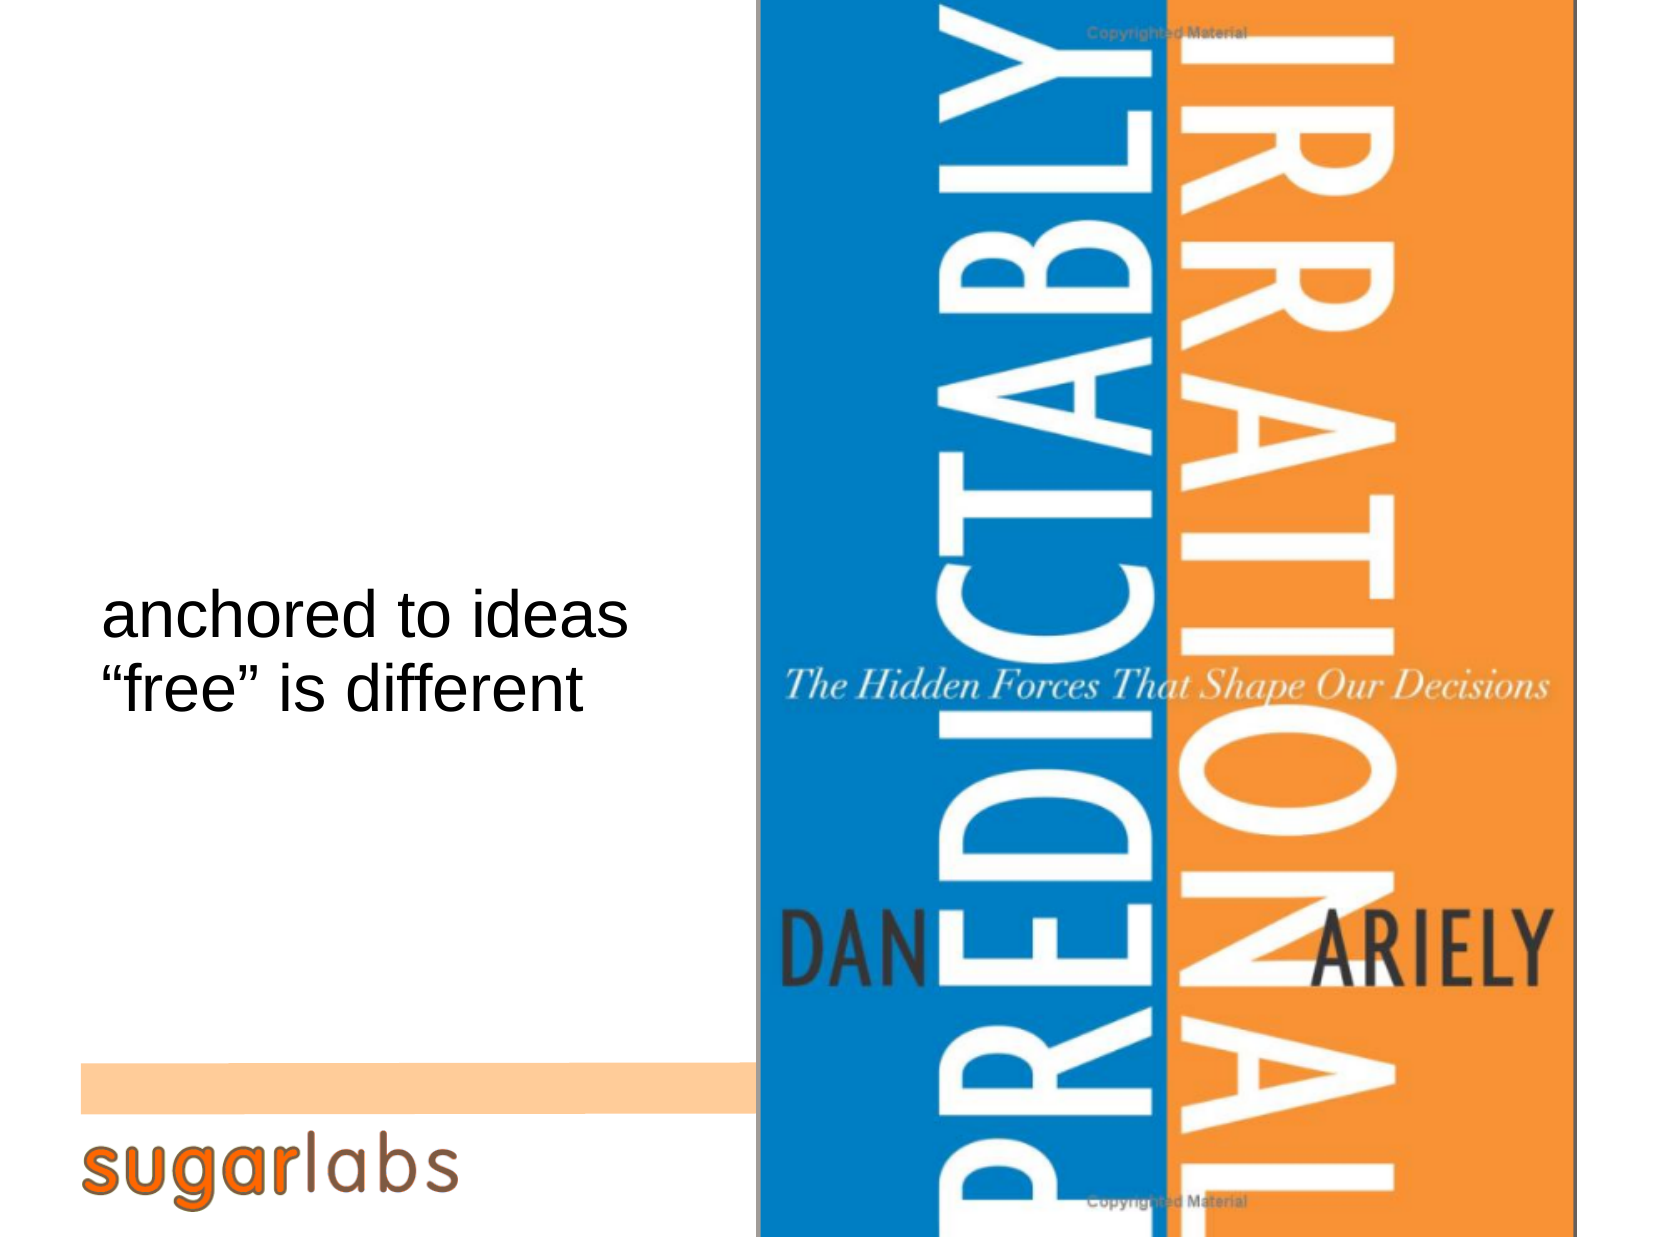

# anchored to ideas
 “free” is different